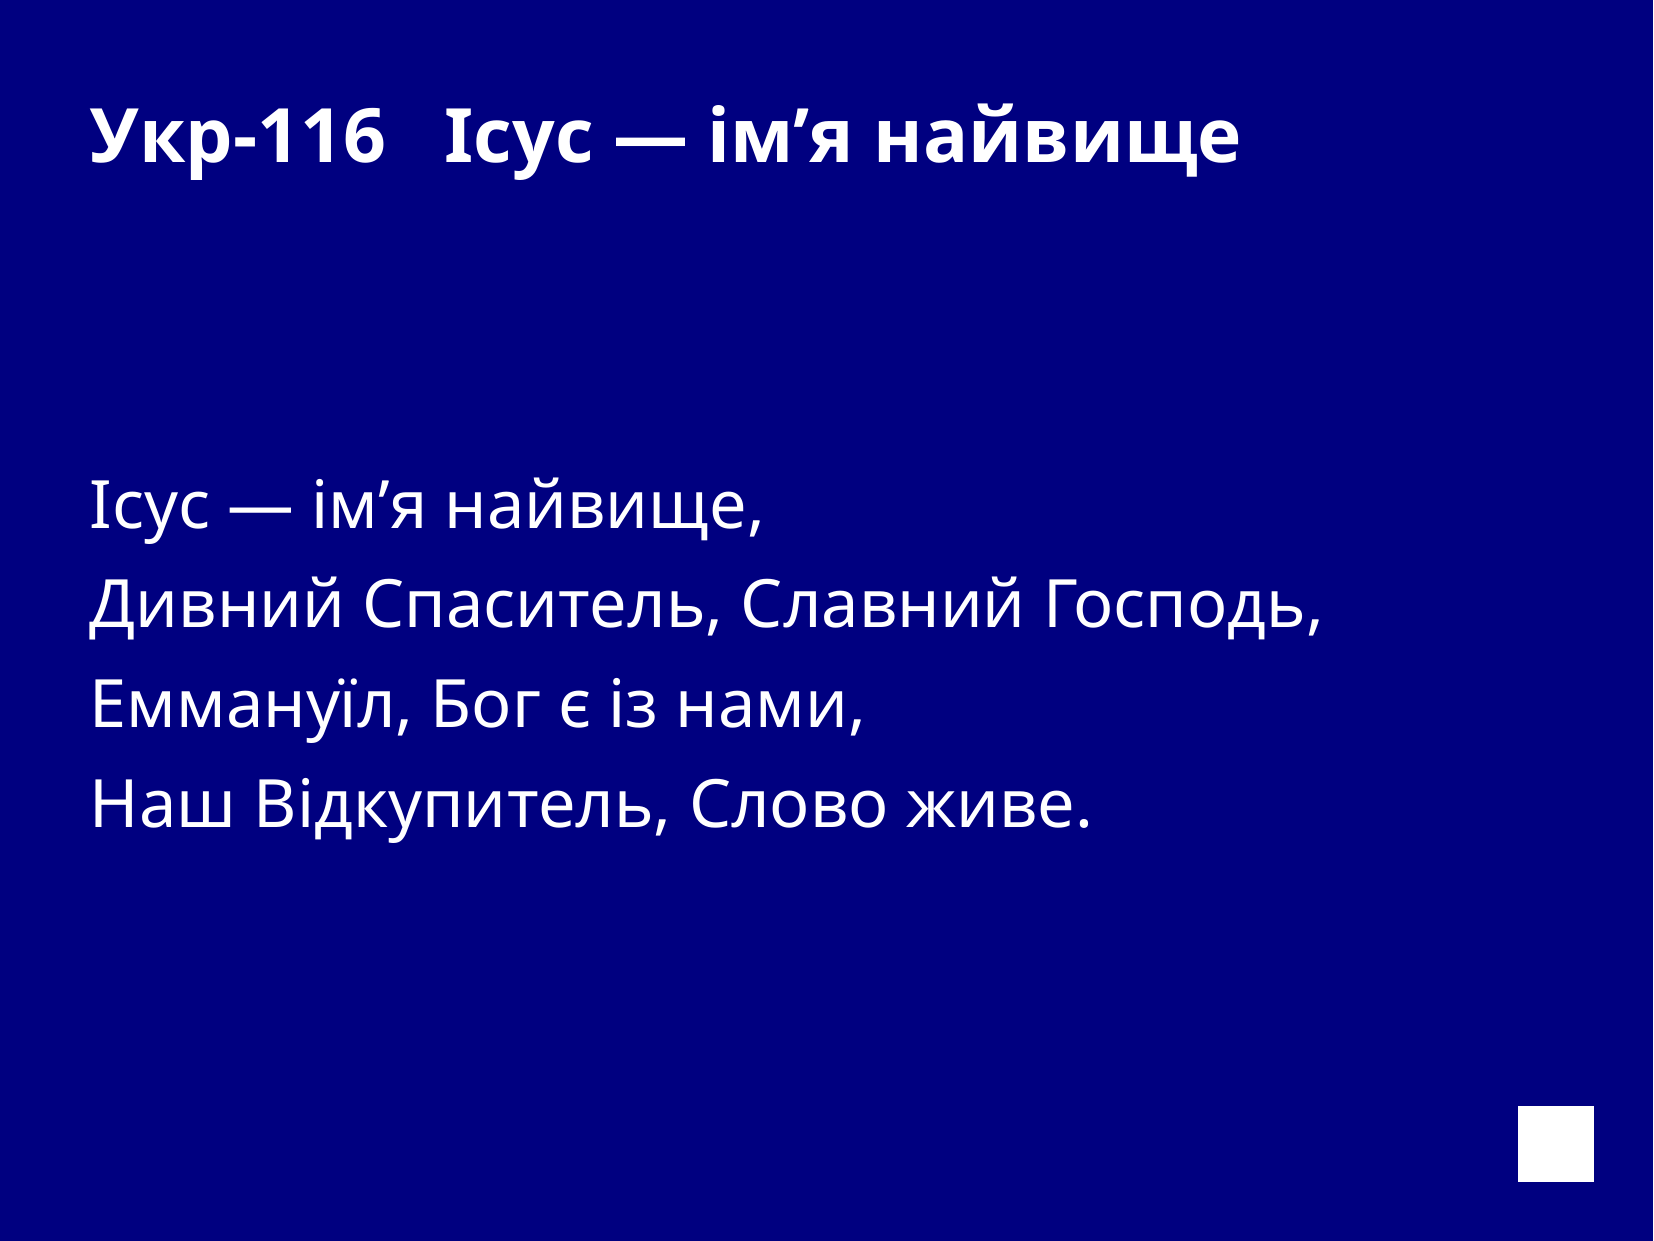

Укр-116 Ісус ― ім’я найвище
Ісус ― ім’я найвище,
Дивний Спаситель, Славний Господь,
Еммануїл, Бог є із нами,
Наш Відкупитель, Слово живе.